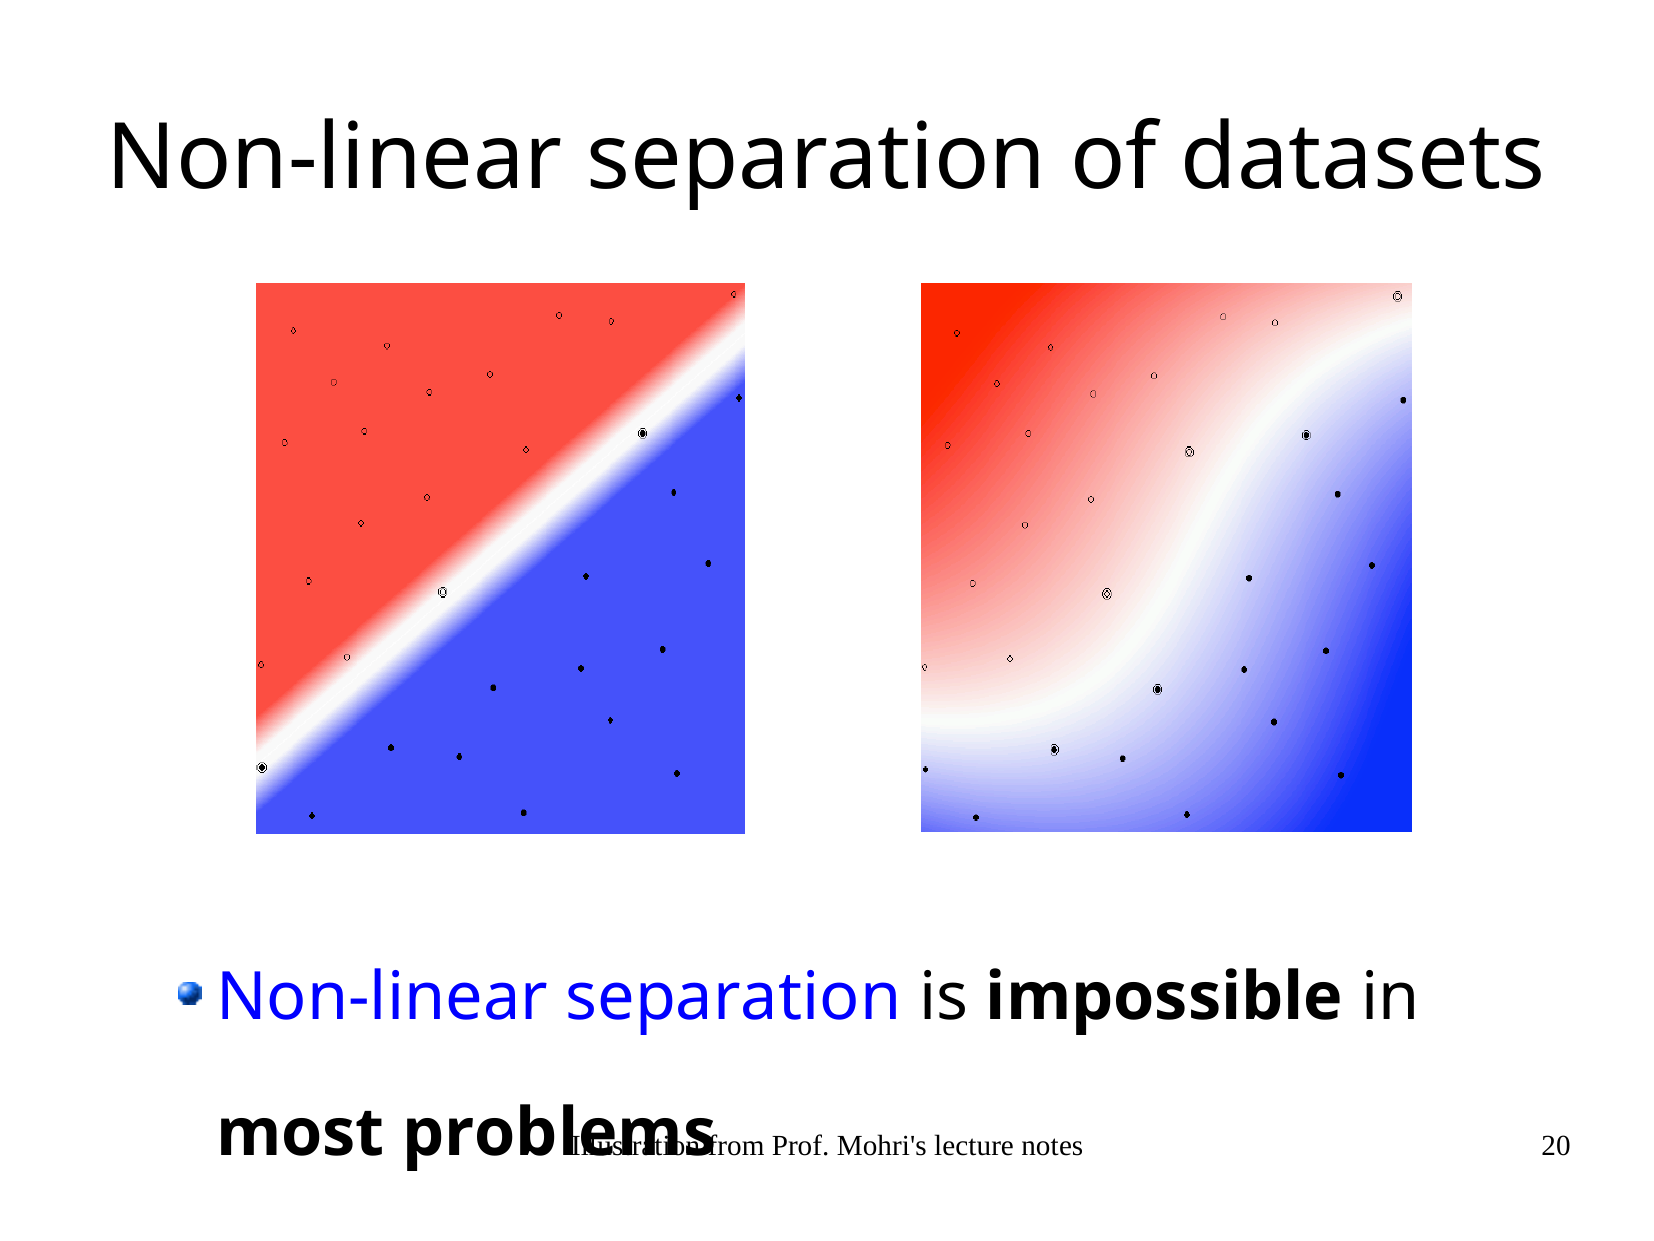

# Non-linear separation of datasets
Non-linear separation is impossible in most problems
Illustration from Prof. Mohri's lecture notes
20